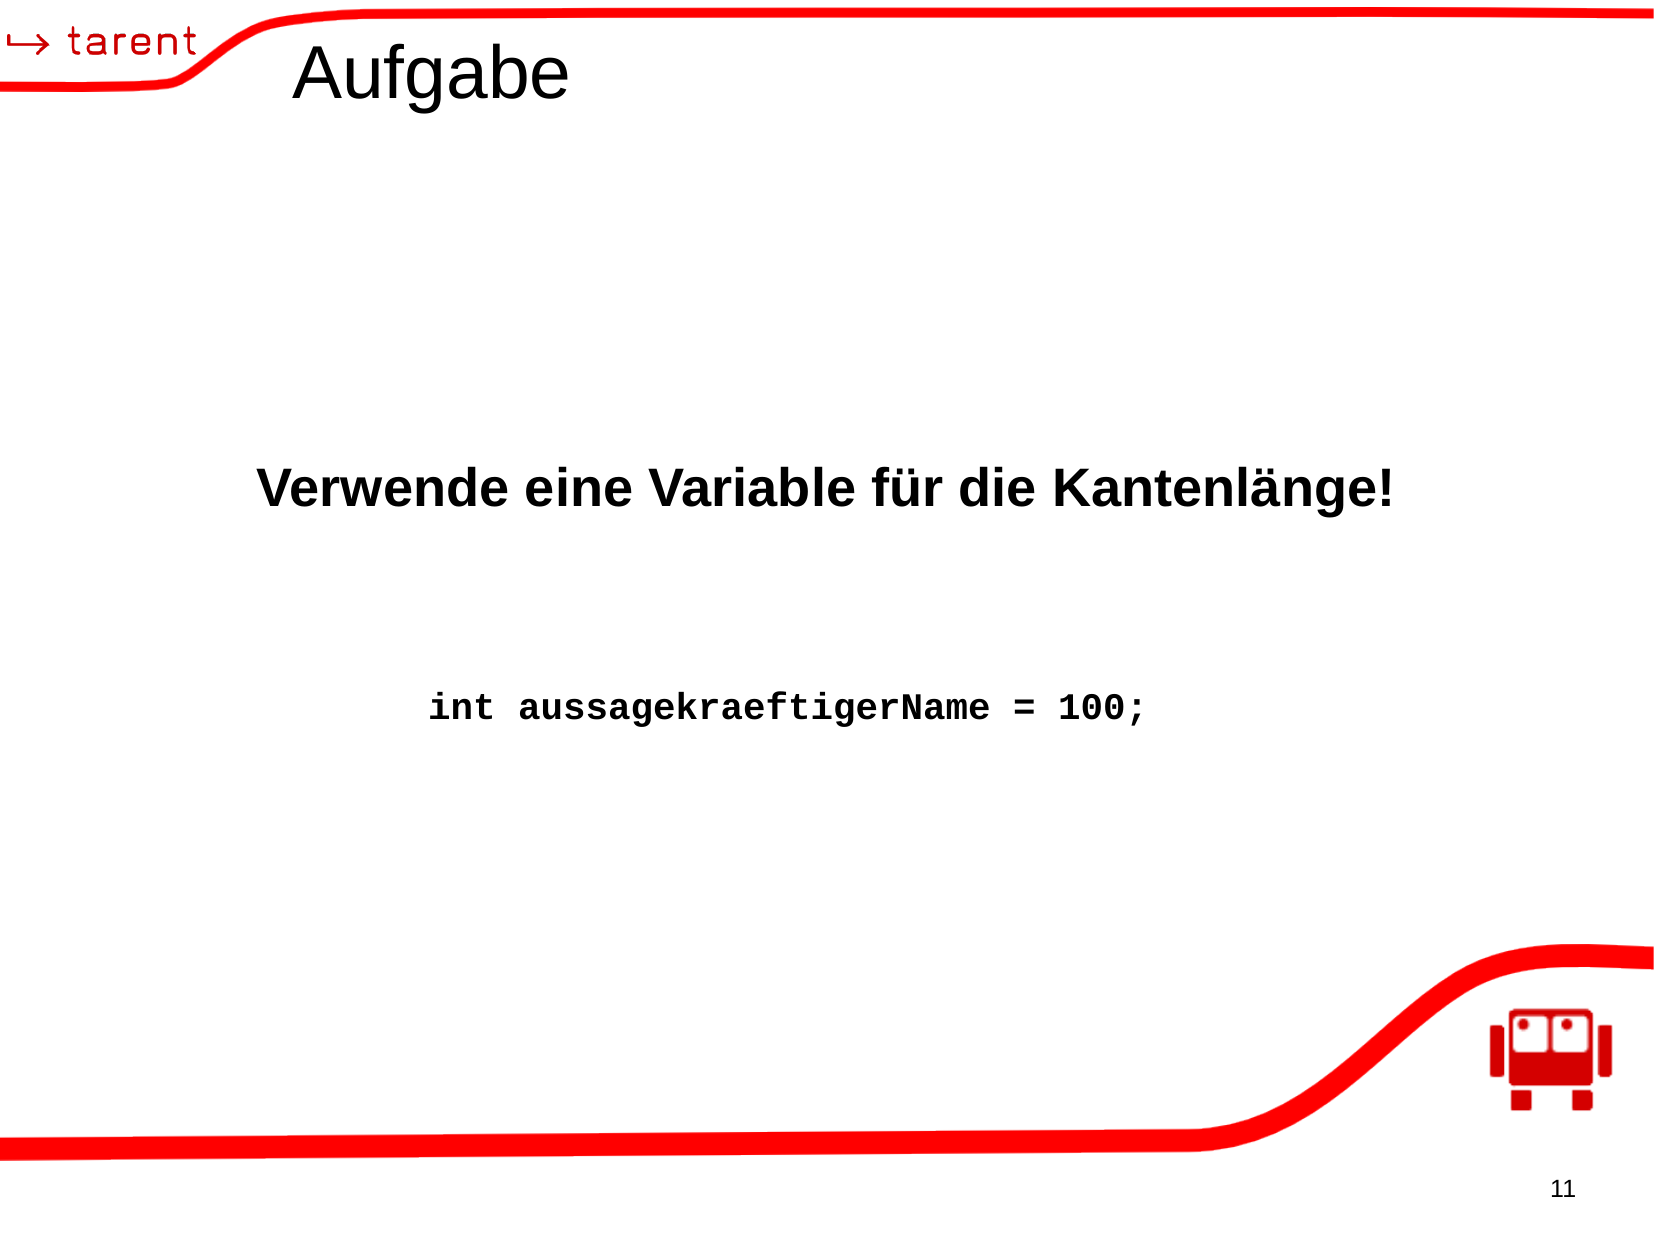

Aufgabe
Verwende eine Variable für die Kantenlänge!
int aussagekraeftigerName = 100;